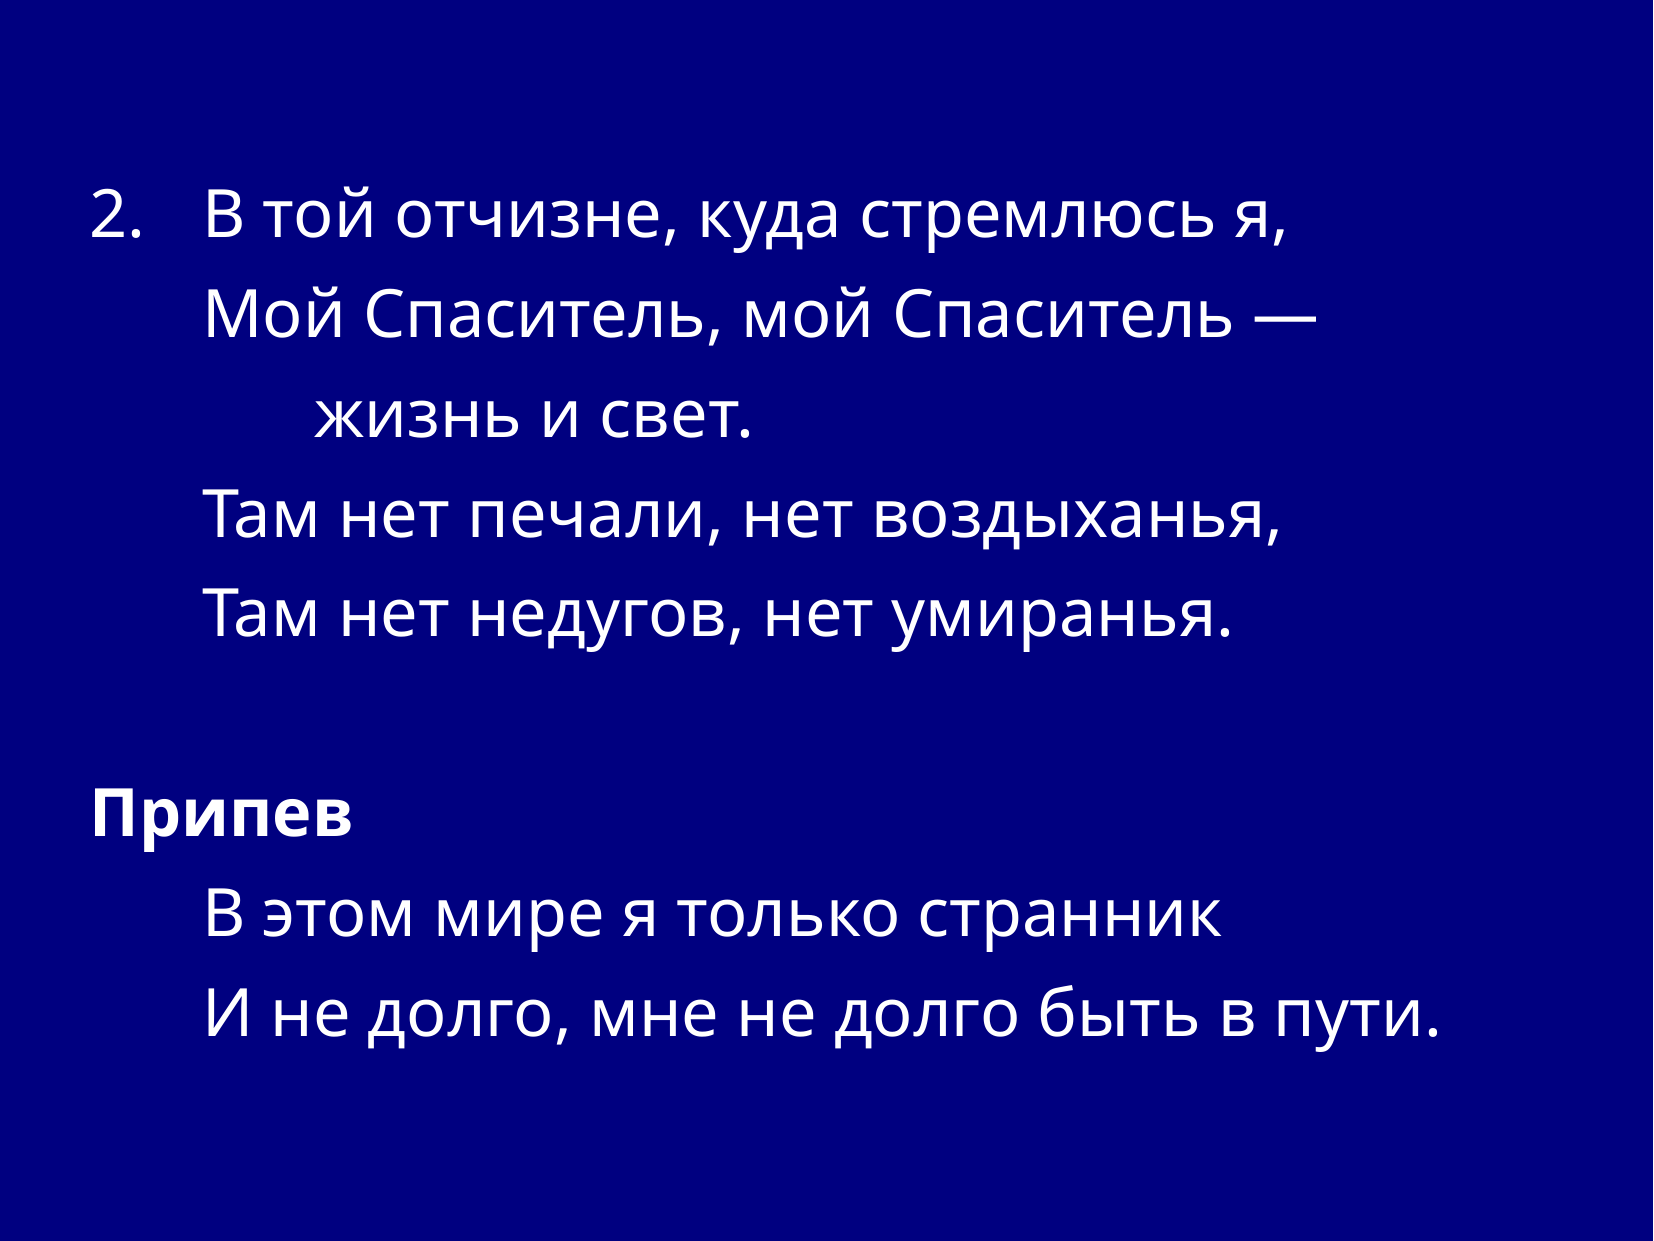

2.	В той отчизне, куда стремлюсь я,
	Мой Спаситель, мой Спаситель —
		жизнь и свет.
	Там нет печали, нет воздыханья,
	Там нет недугов, нет умиранья.
Припев
	В этом мире я только странник
	И не долго, мне не долго быть в пути.